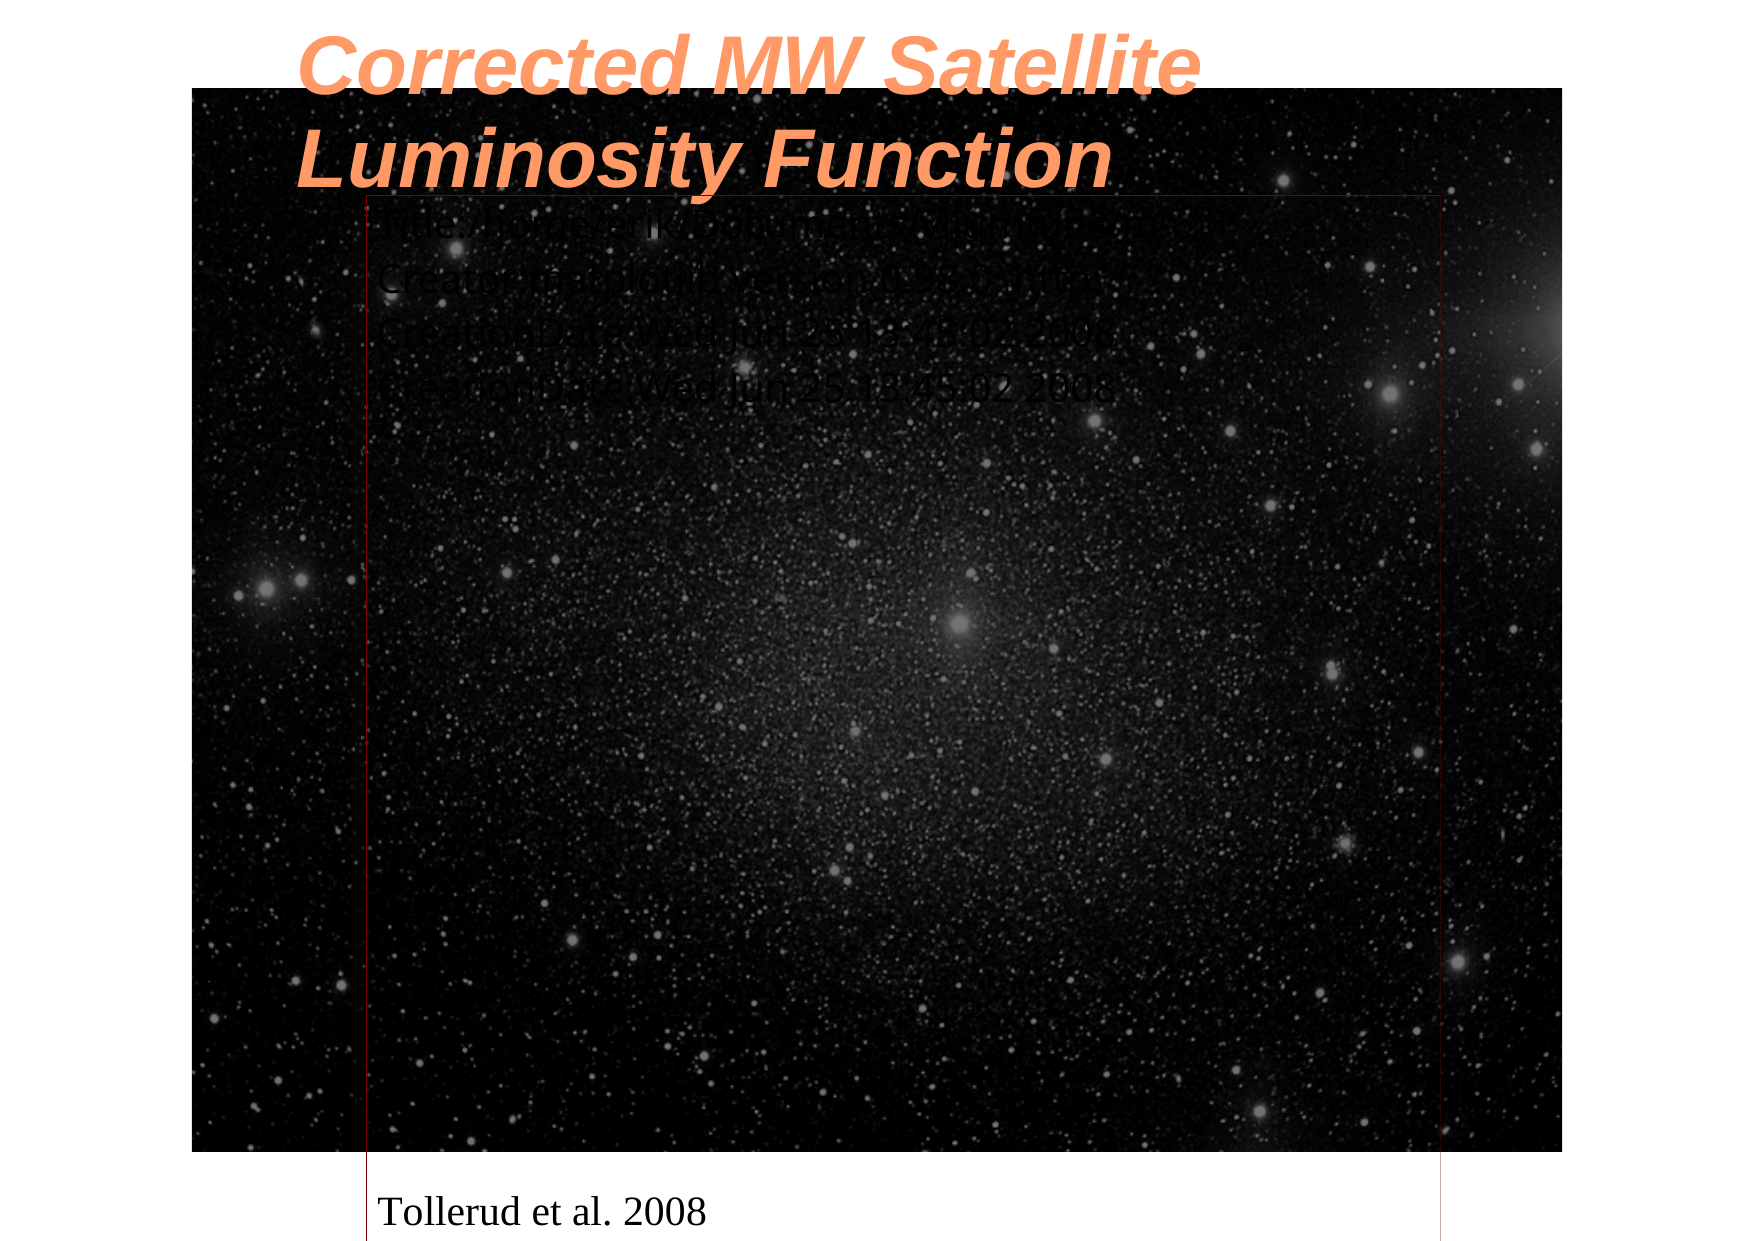

# Corrected MW Satellite Luminosity Function
Tollerud et al. 2008